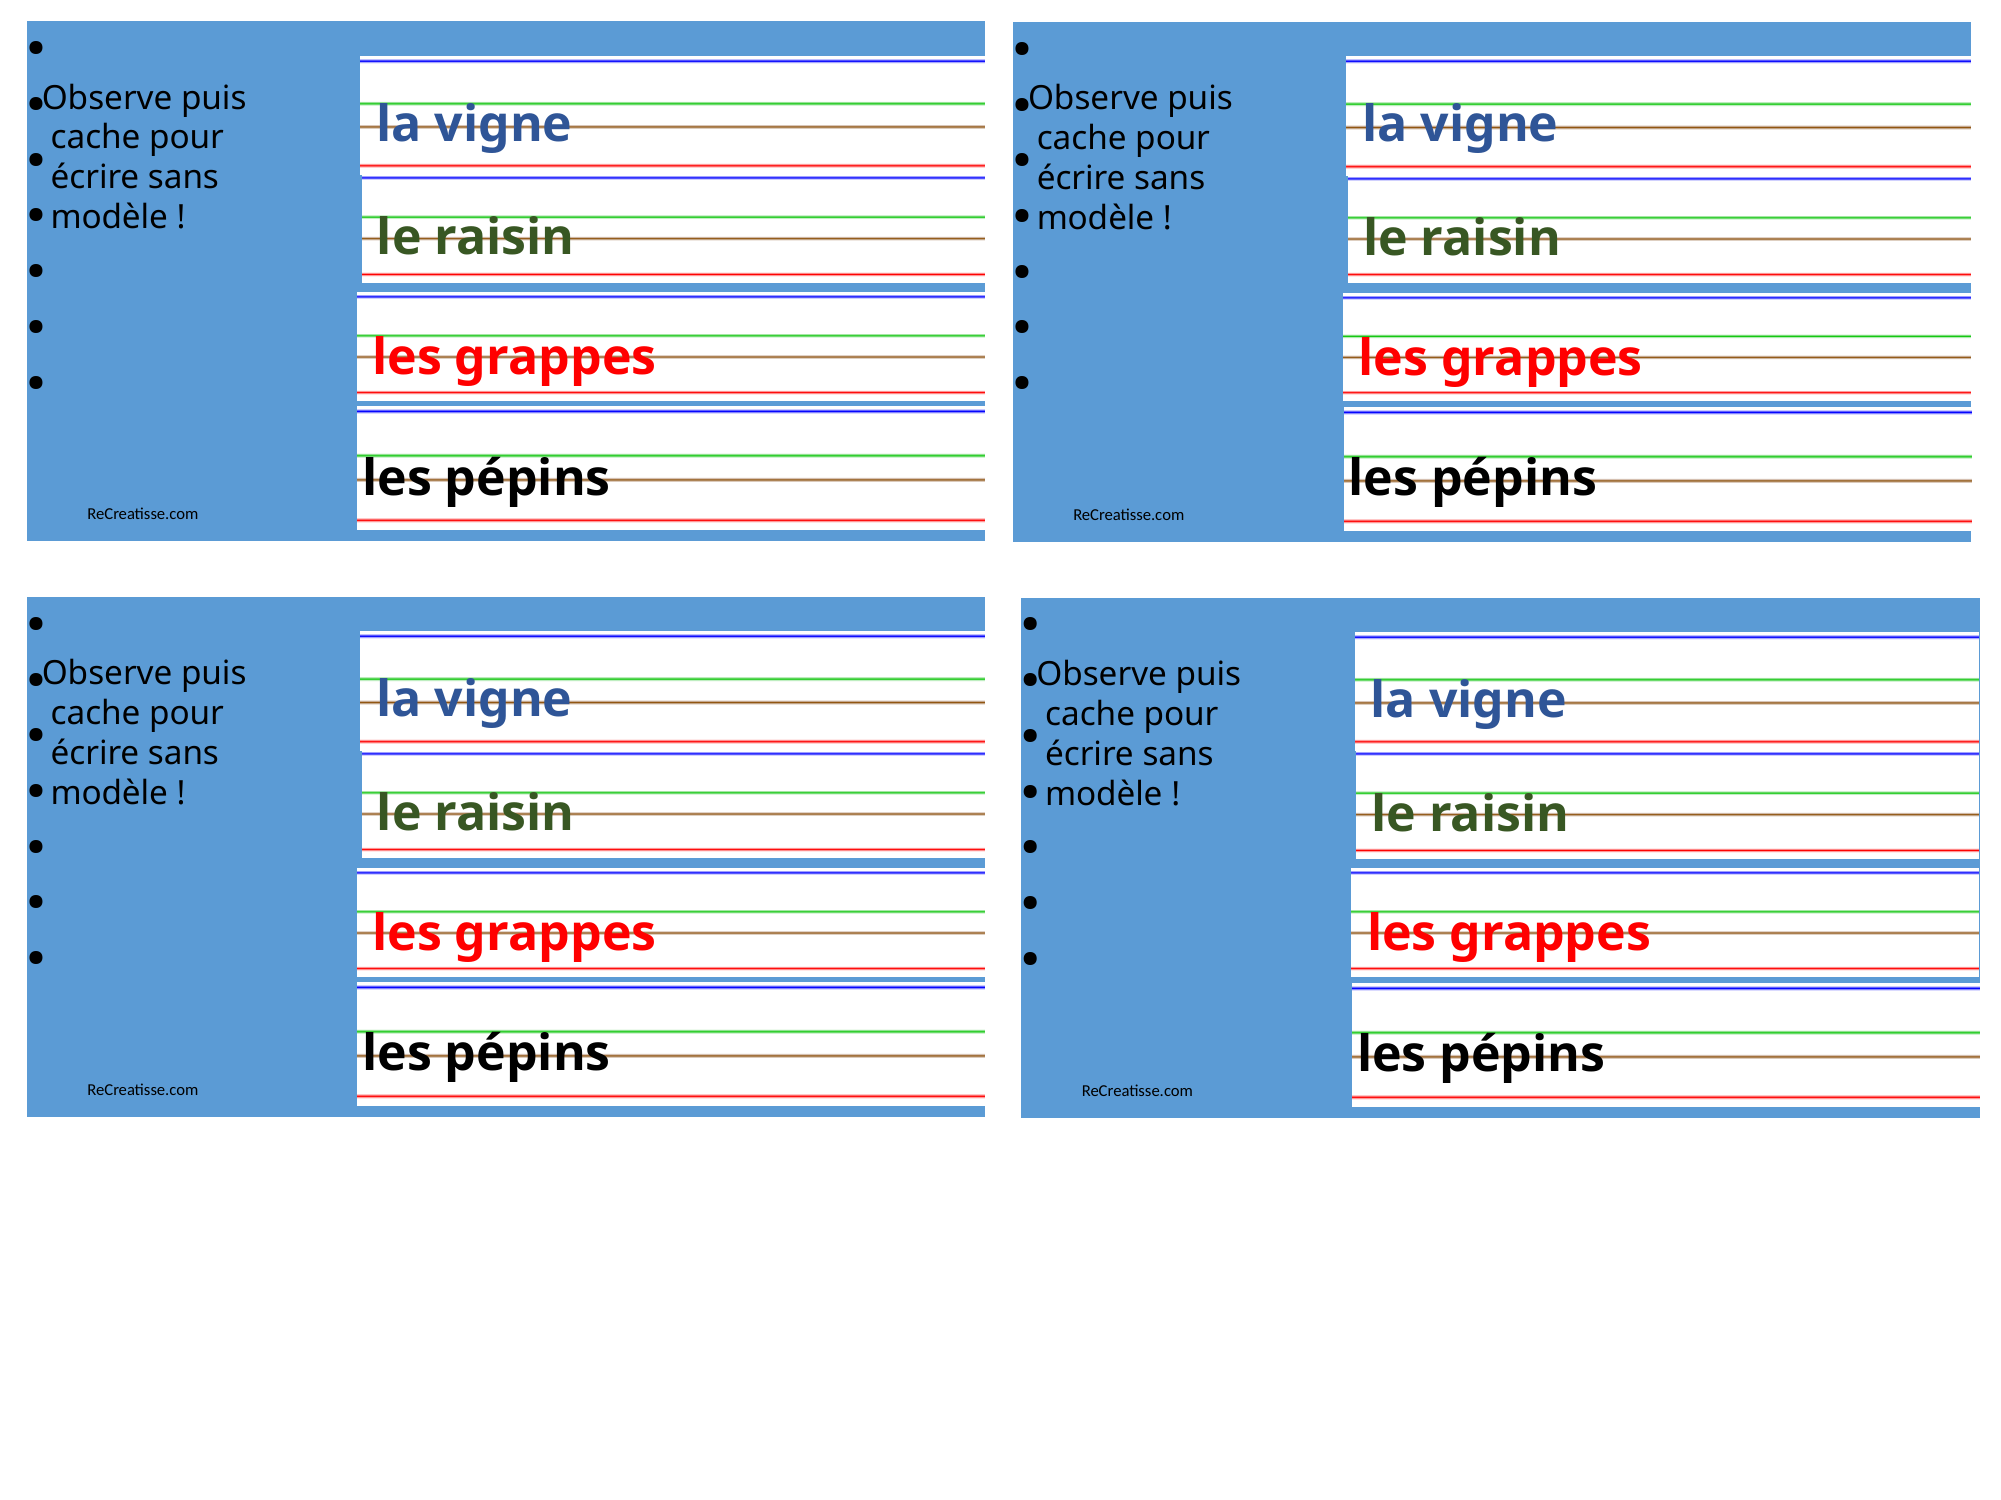

| | |
| --- | --- |
| | |
| --- | --- |
Observe puis
 cache pour
 écrire sans
 modèle !
Observe puis
 cache pour
 écrire sans
 modèle !
la vigne
la vigne
le raisin
le raisin
les grappes
les grappes
les pépins
les pépins
ReCreatisse.com
ReCreatisse.com
| | |
| --- | --- |
| | |
| --- | --- |
Observe puis
 cache pour
 écrire sans
 modèle !
Observe puis
 cache pour
 écrire sans
 modèle !
la vigne
la vigne
le raisin
le raisin
les grappes
les grappes
les pépins
les pépins
ReCreatisse.com
ReCreatisse.com